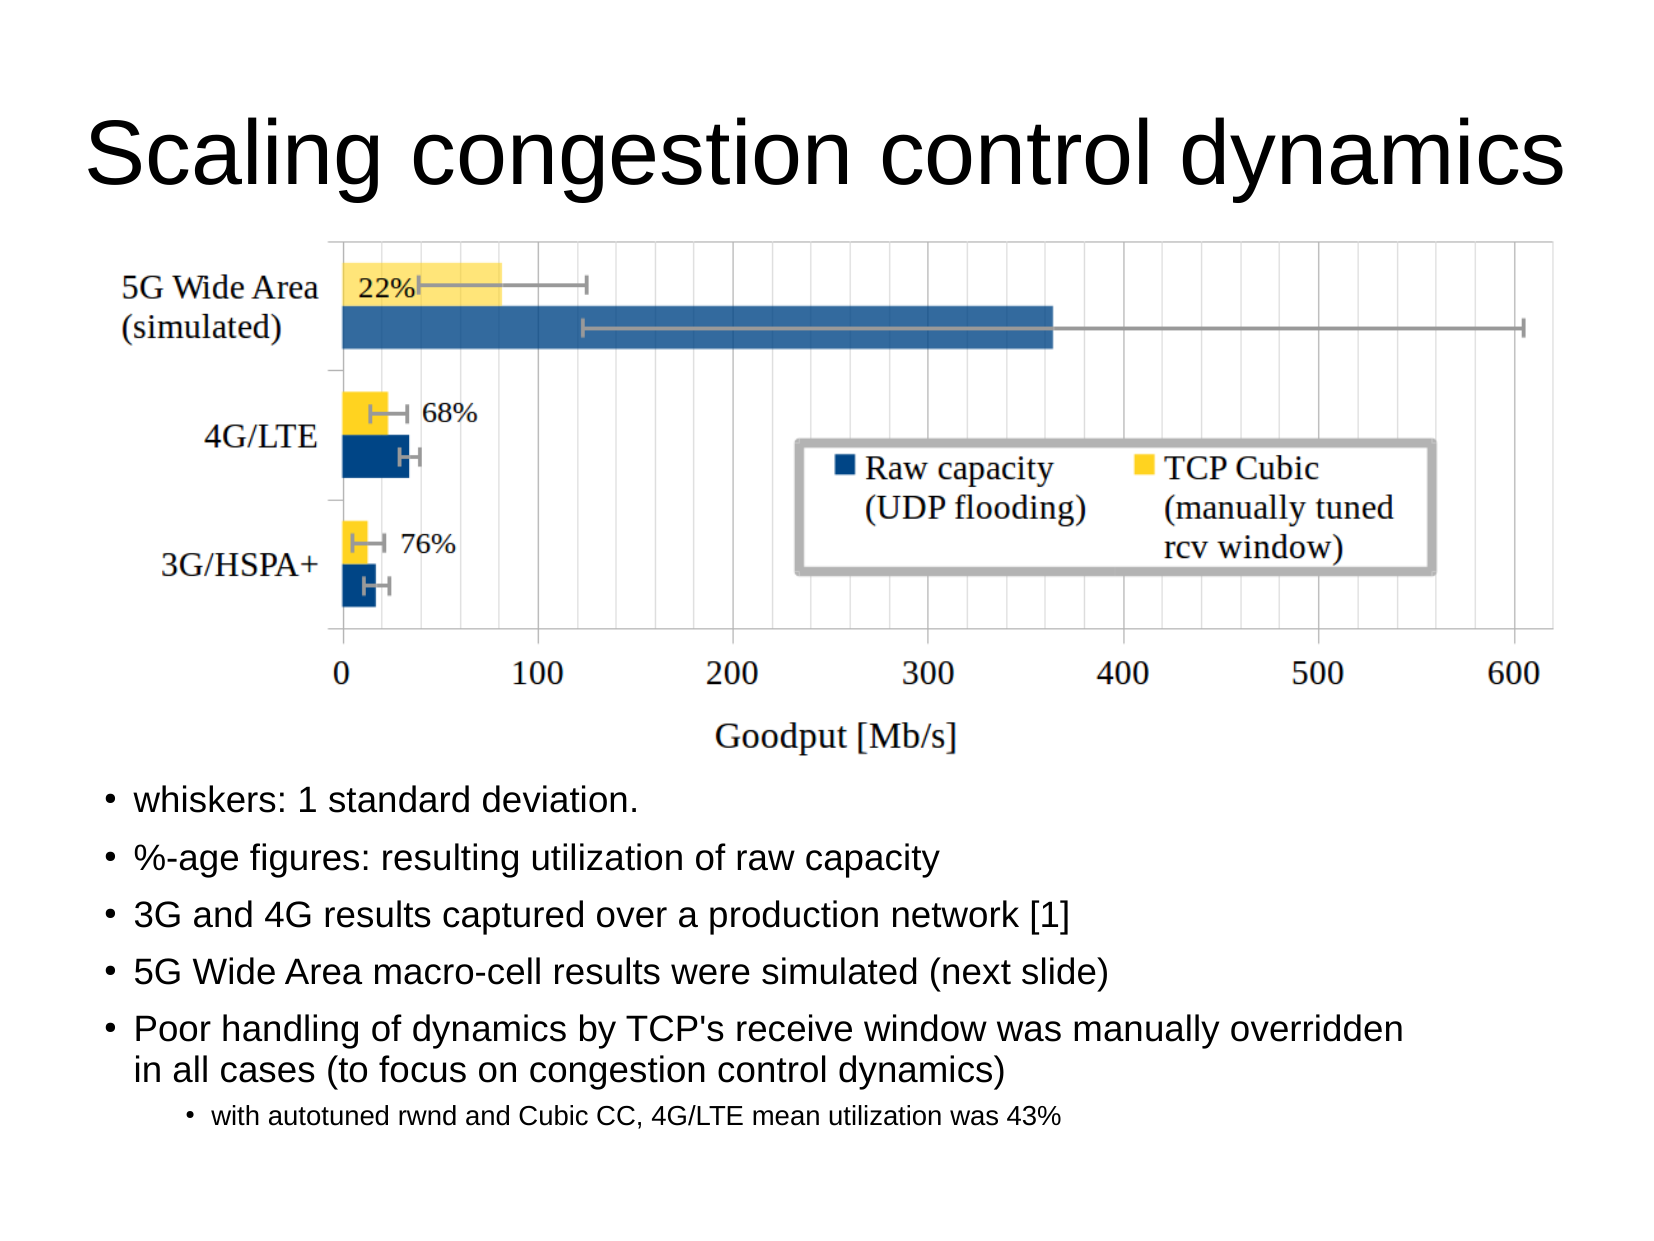

# Scaling congestion control dynamics
whiskers: 1 standard deviation.
%-age figures: resulting utilization of raw capacity
3G and 4G results captured over a production network [1]
5G Wide Area macro-cell results were simulated (next slide)
Poor handling of dynamics by TCP's receive window was manually overridden
in all cases (to focus on congestion control dynamics)
with autotuned rwnd and Cubic CC, 4G/LTE mean utilization was 43%